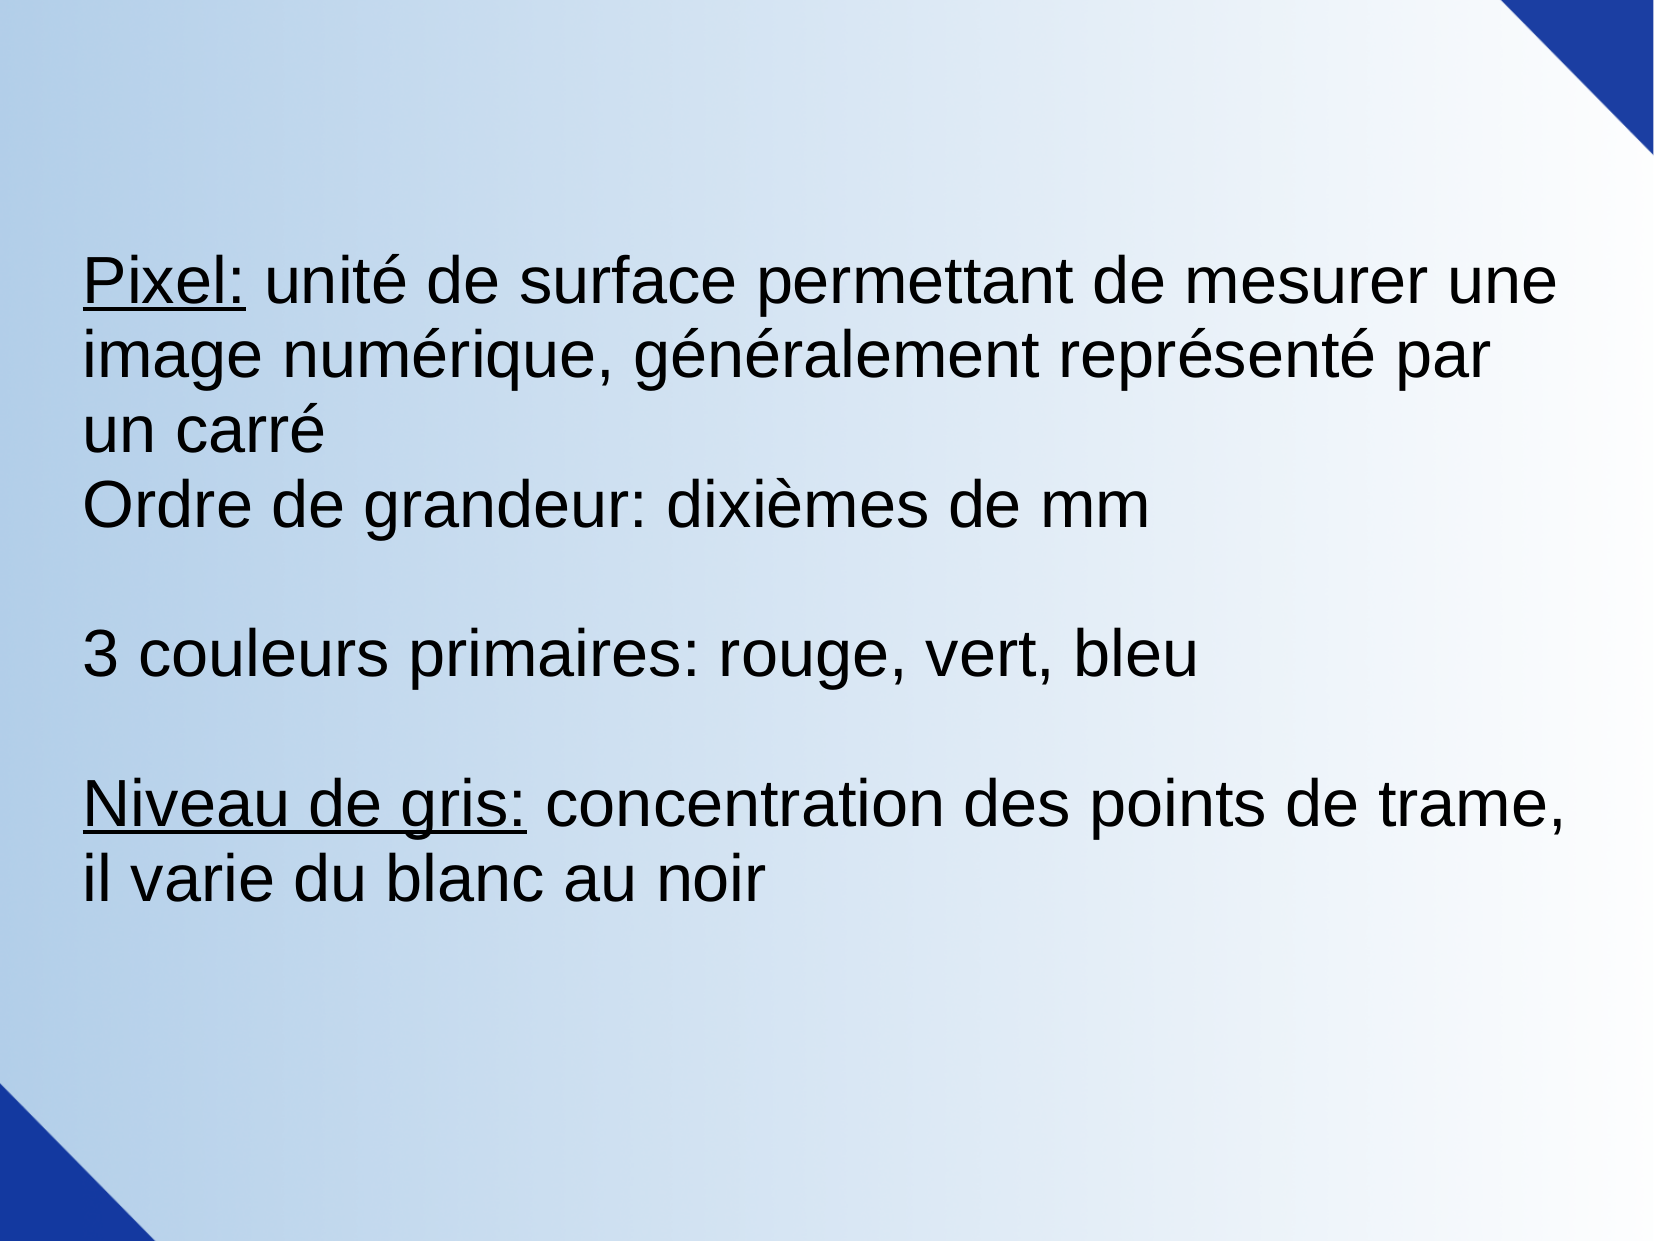

# Pixel: unité de surface permettant de mesurer une image numérique, généralement représenté par un carré
Ordre de grandeur: dixièmes de mm
3 couleurs primaires: rouge, vert, bleu
Niveau de gris: concentration des points de trame, il varie du blanc au noir